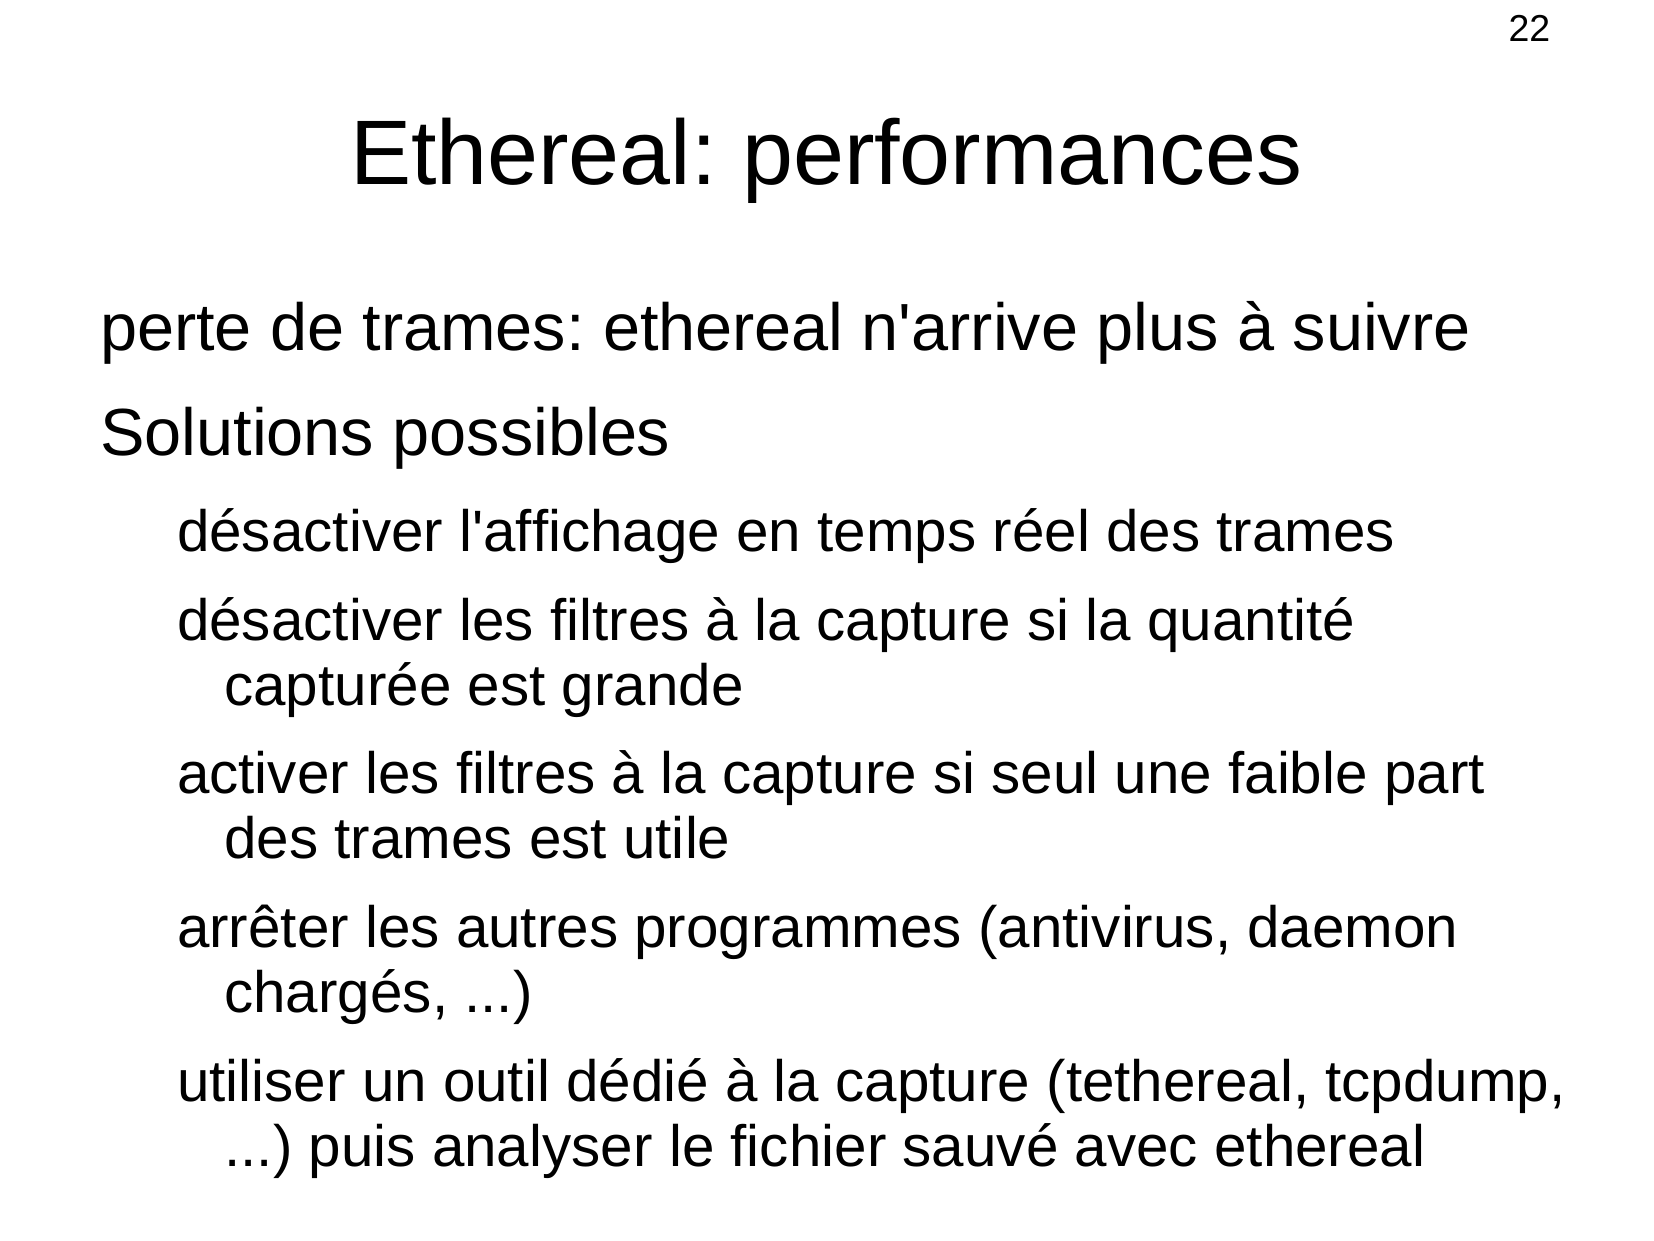

# Ethereal: performances
perte de trames: ethereal n'arrive plus à suivre
Solutions possibles
désactiver l'affichage en temps réel des trames
désactiver les filtres à la capture si la quantité capturée est grande
activer les filtres à la capture si seul une faible part des trames est utile
arrêter les autres programmes (antivirus, daemon chargés, ...)
utiliser un outil dédié à la capture (tethereal, tcpdump, ...) puis analyser le fichier sauvé avec ethereal